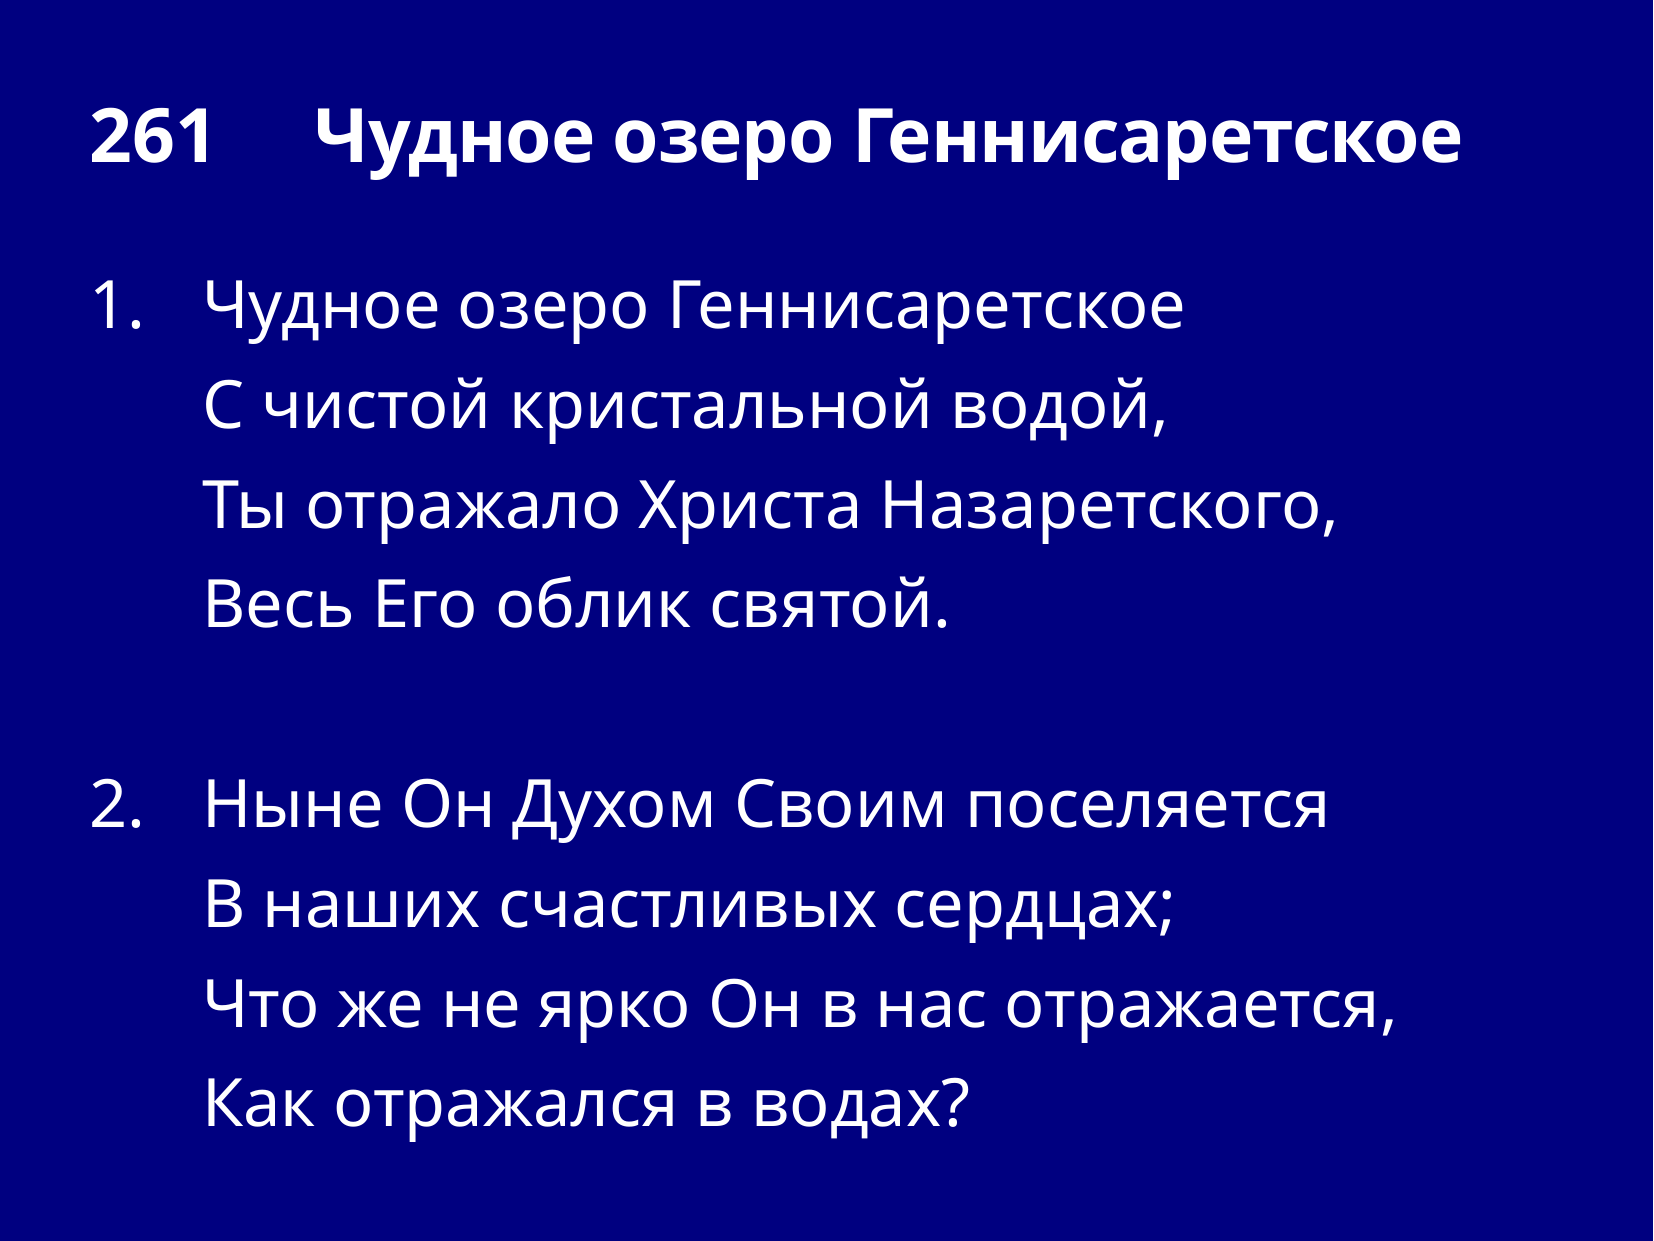

261	Чудное озеро Геннисаретское
1.	Чудное озеро Геннисаретское
	С чистой кристальной водой,
	Ты отражало Христа Назаретского,
	Весь Его облик святой.
2.	Ныне Он Духом Своим поселяется
	В наших счастливых сердцах;
	Что же не ярко Он в нас отражается,
	Как отражался в водах?